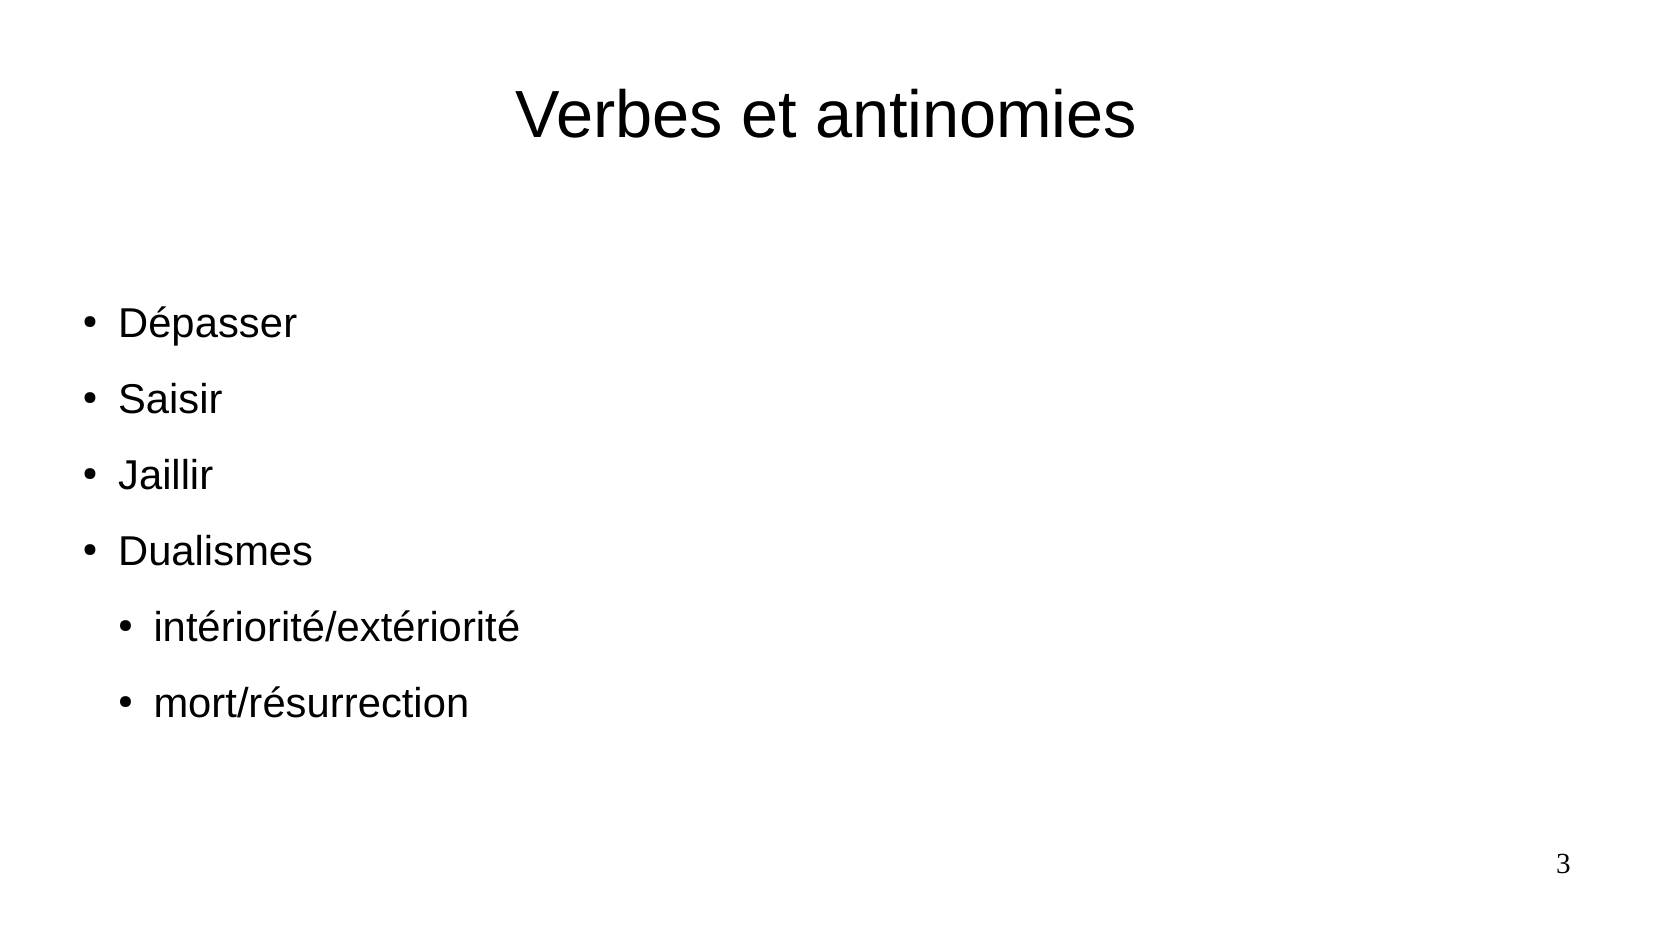

# Verbes et antinomies
Dépasser
Saisir
Jaillir
Dualismes
intériorité/extériorité
mort/résurrection
3